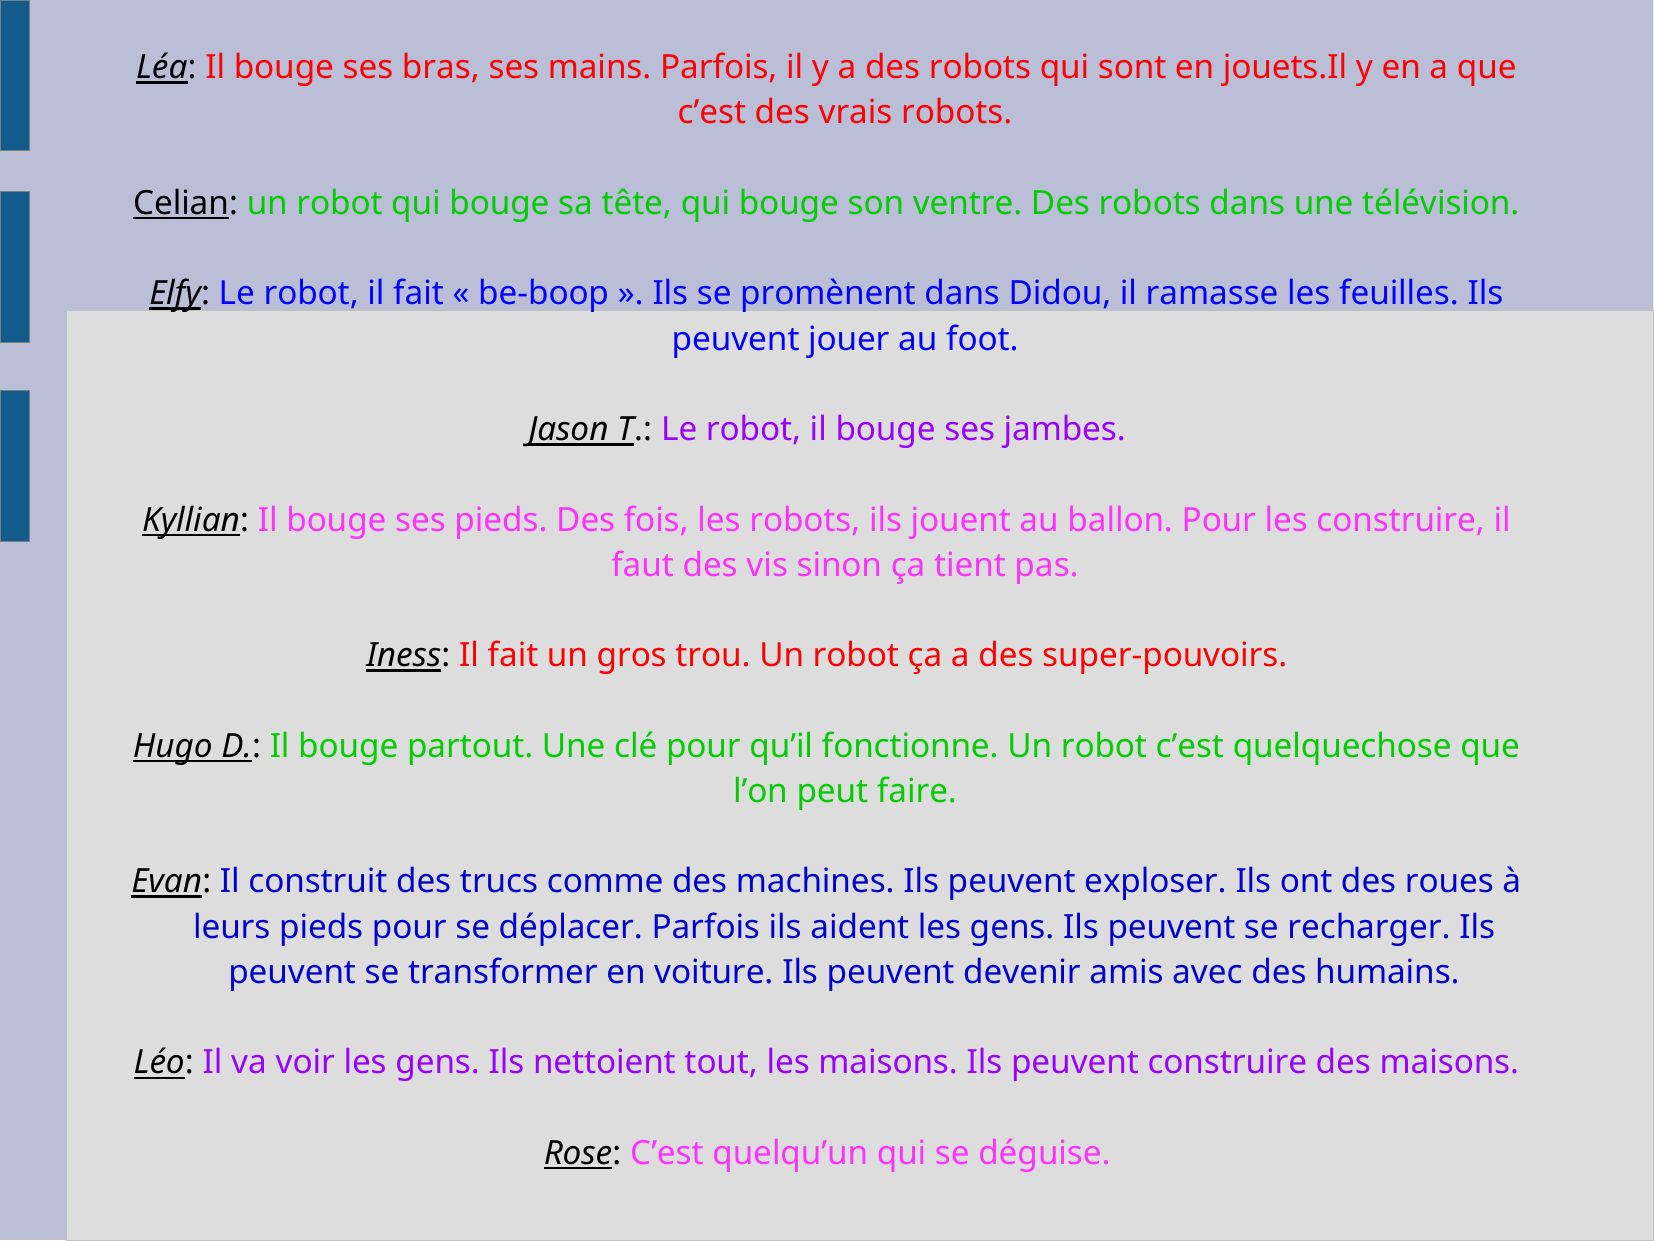

# Léa: Il bouge ses bras, ses mains. Parfois, il y a des robots qui sont en jouets.Il y en a que c’est des vrais robots.
Celian: un robot qui bouge sa tête, qui bouge son ventre. Des robots dans une télévision.
Elfy: Le robot, il fait « be-boop ». Ils se promènent dans Didou, il ramasse les feuilles. Ils peuvent jouer au foot.
Jason T.: Le robot, il bouge ses jambes.
Kyllian: Il bouge ses pieds. Des fois, les robots, ils jouent au ballon. Pour les construire, il faut des vis sinon ça tient pas.
Iness: Il fait un gros trou. Un robot ça a des super-pouvoirs.
Hugo D.: Il bouge partout. Une clé pour qu’il fonctionne. Un robot c’est quelquechose que l’on peut faire.
Evan: Il construit des trucs comme des machines. Ils peuvent exploser. Ils ont des roues à leurs pieds pour se déplacer. Parfois ils aident les gens. Ils peuvent se recharger. Ils peuvent se transformer en voiture. Ils peuvent devenir amis avec des humains.
Léo: Il va voir les gens. Ils nettoient tout, les maisons. Ils peuvent construire des maisons.
Rose: C’est quelqu’un qui se déguise.